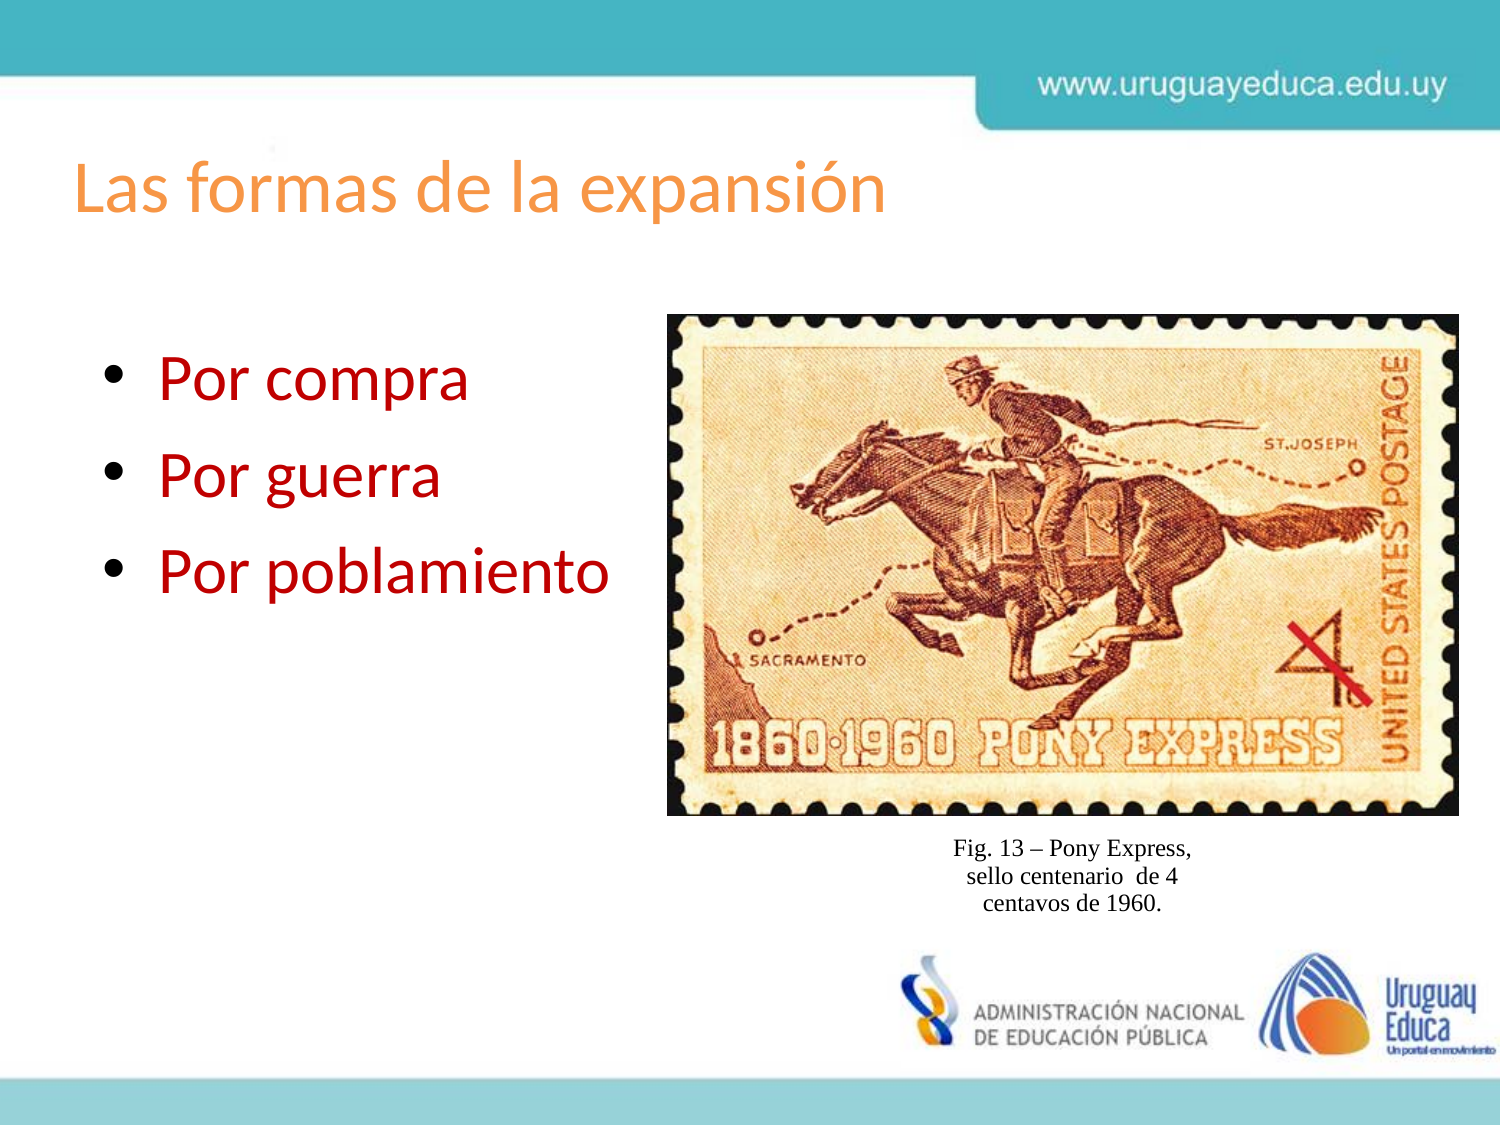

# Las formas de la expansión
Por compra
Por guerra
Por poblamiento
Fig. 13 – Pony Express, sello centenario de 4 centavos de 1960.